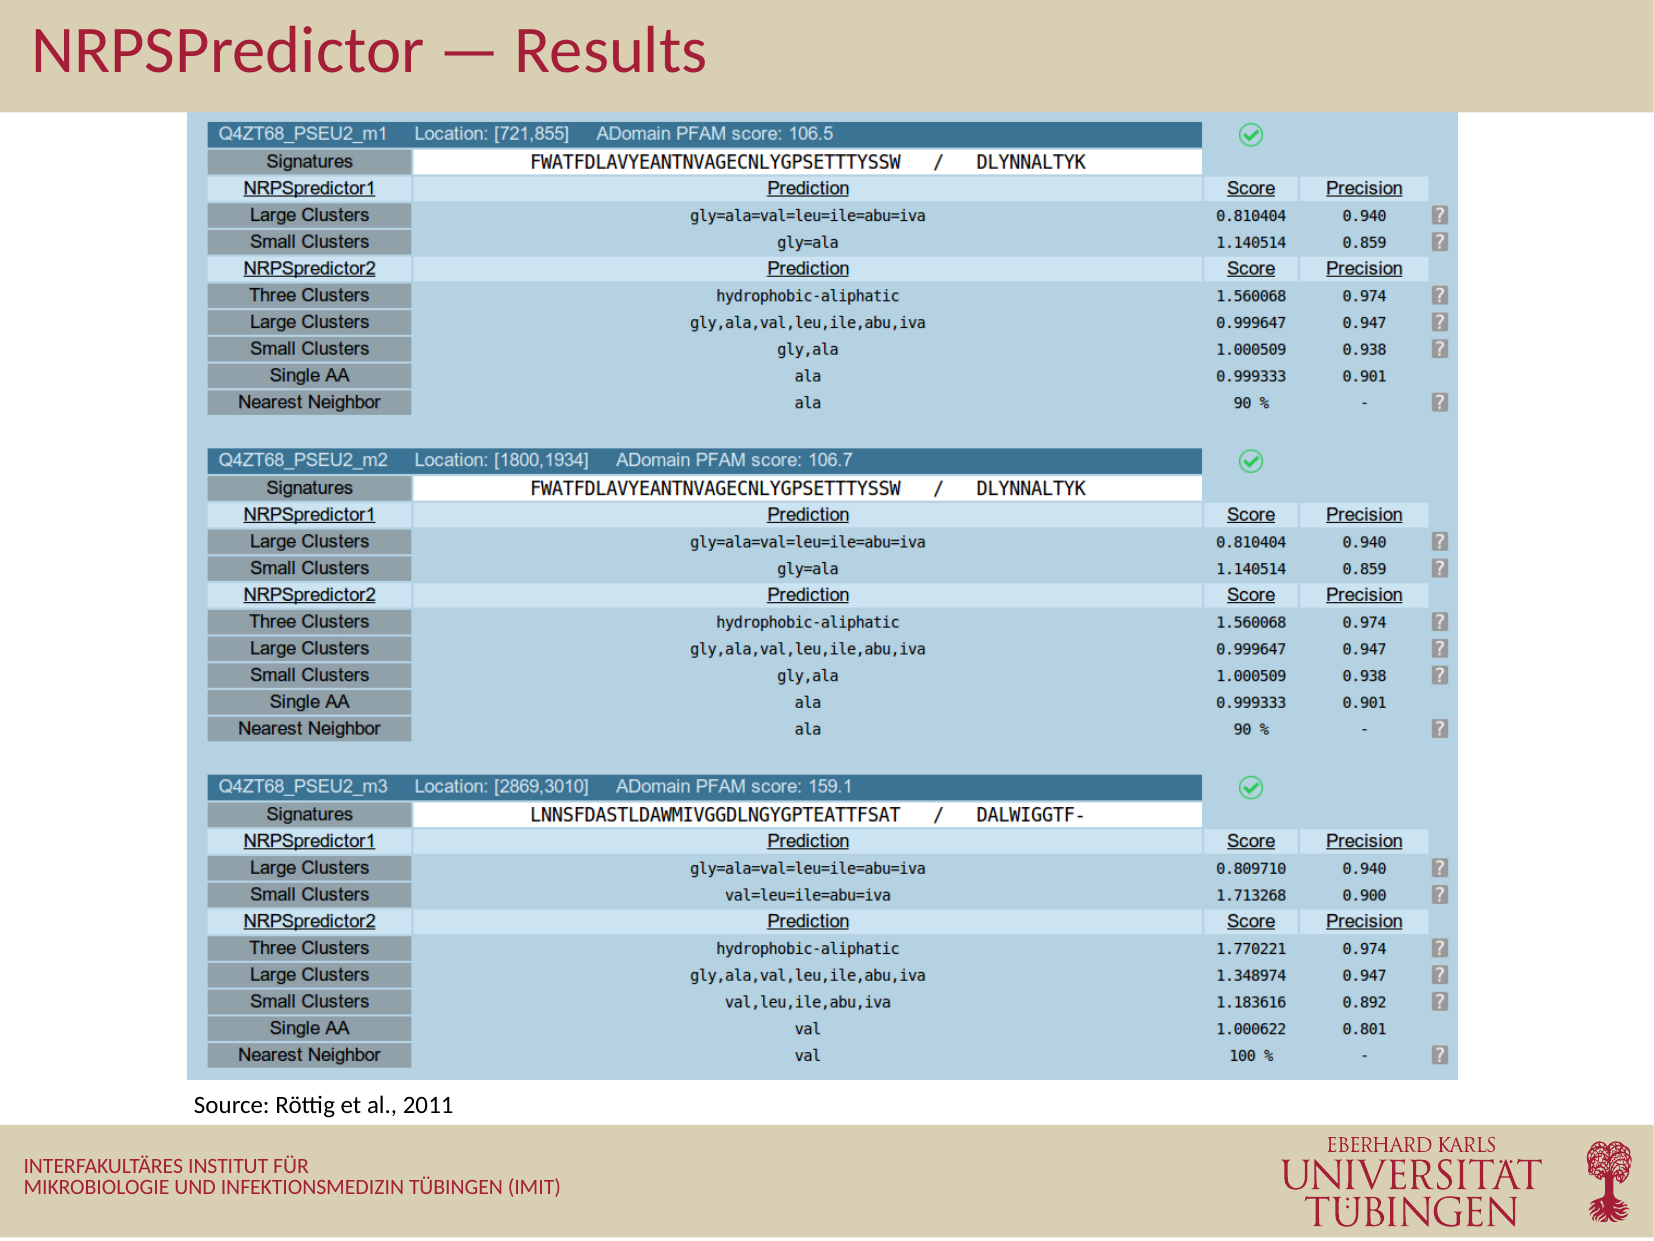

# NRPSPredictor — Results
Source: Röttig et al., 2011